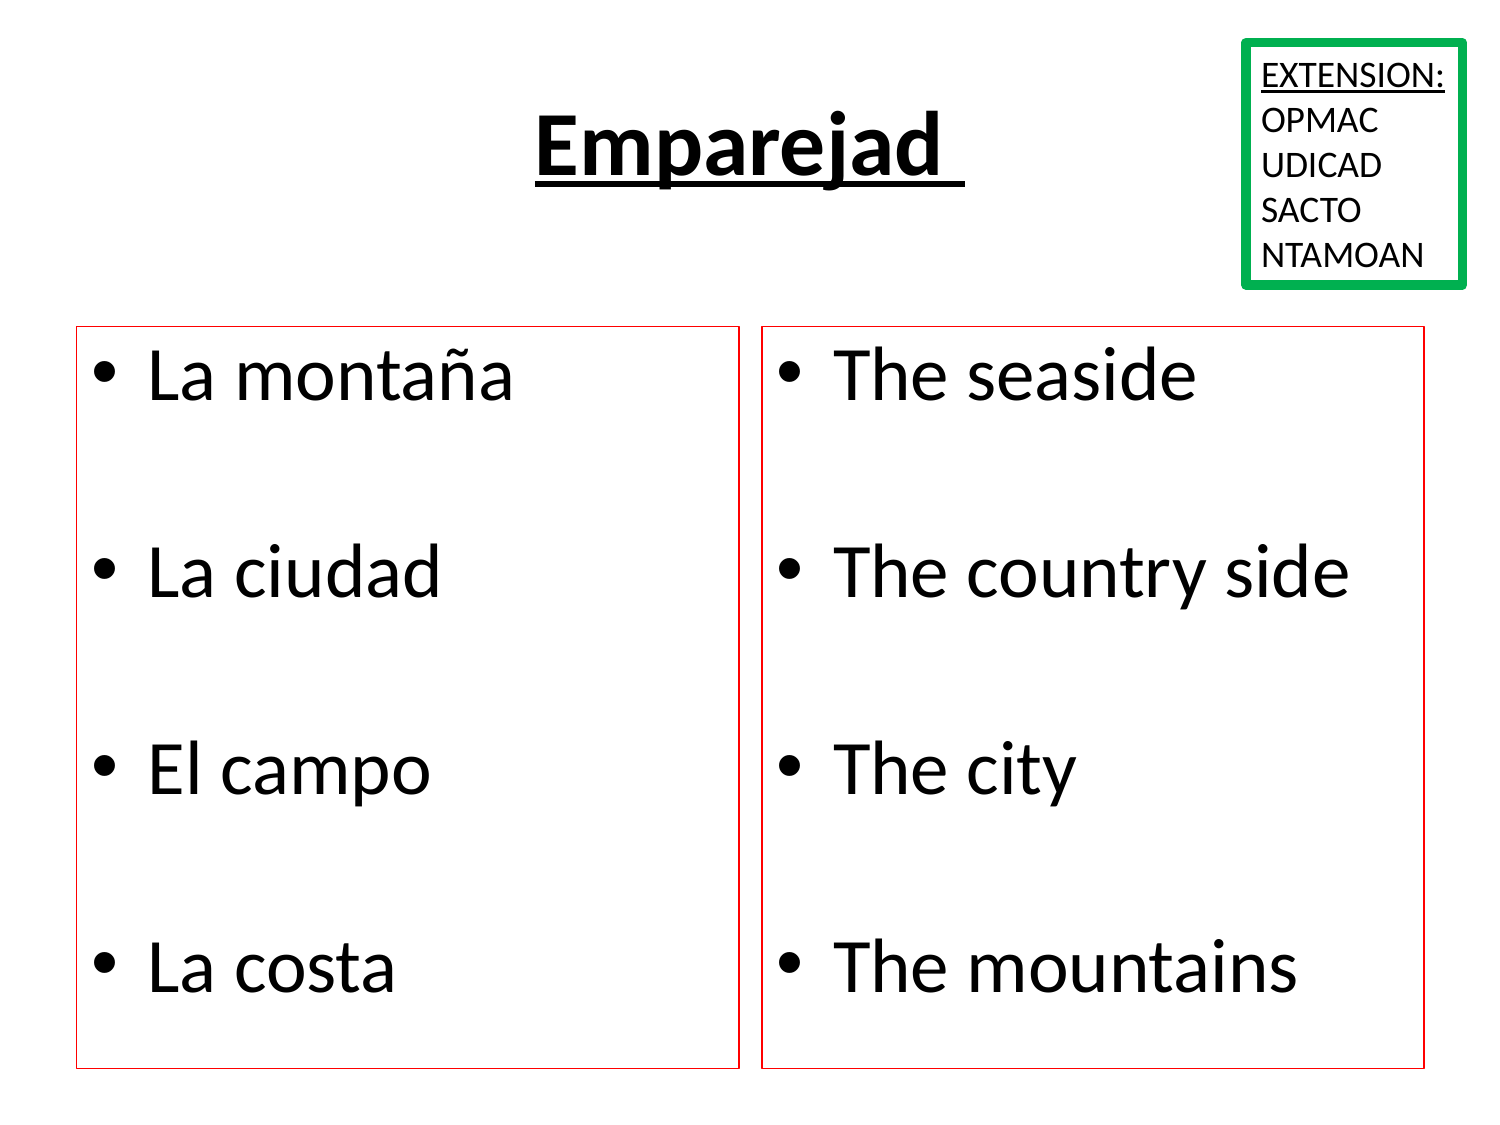

EXTENSION:
OPMAC
UDICAD
SACTO
NTAMOAN
# Emparejad
La montaña
La ciudad
El campo
La costa
The seaside
The country side
The city
The mountains